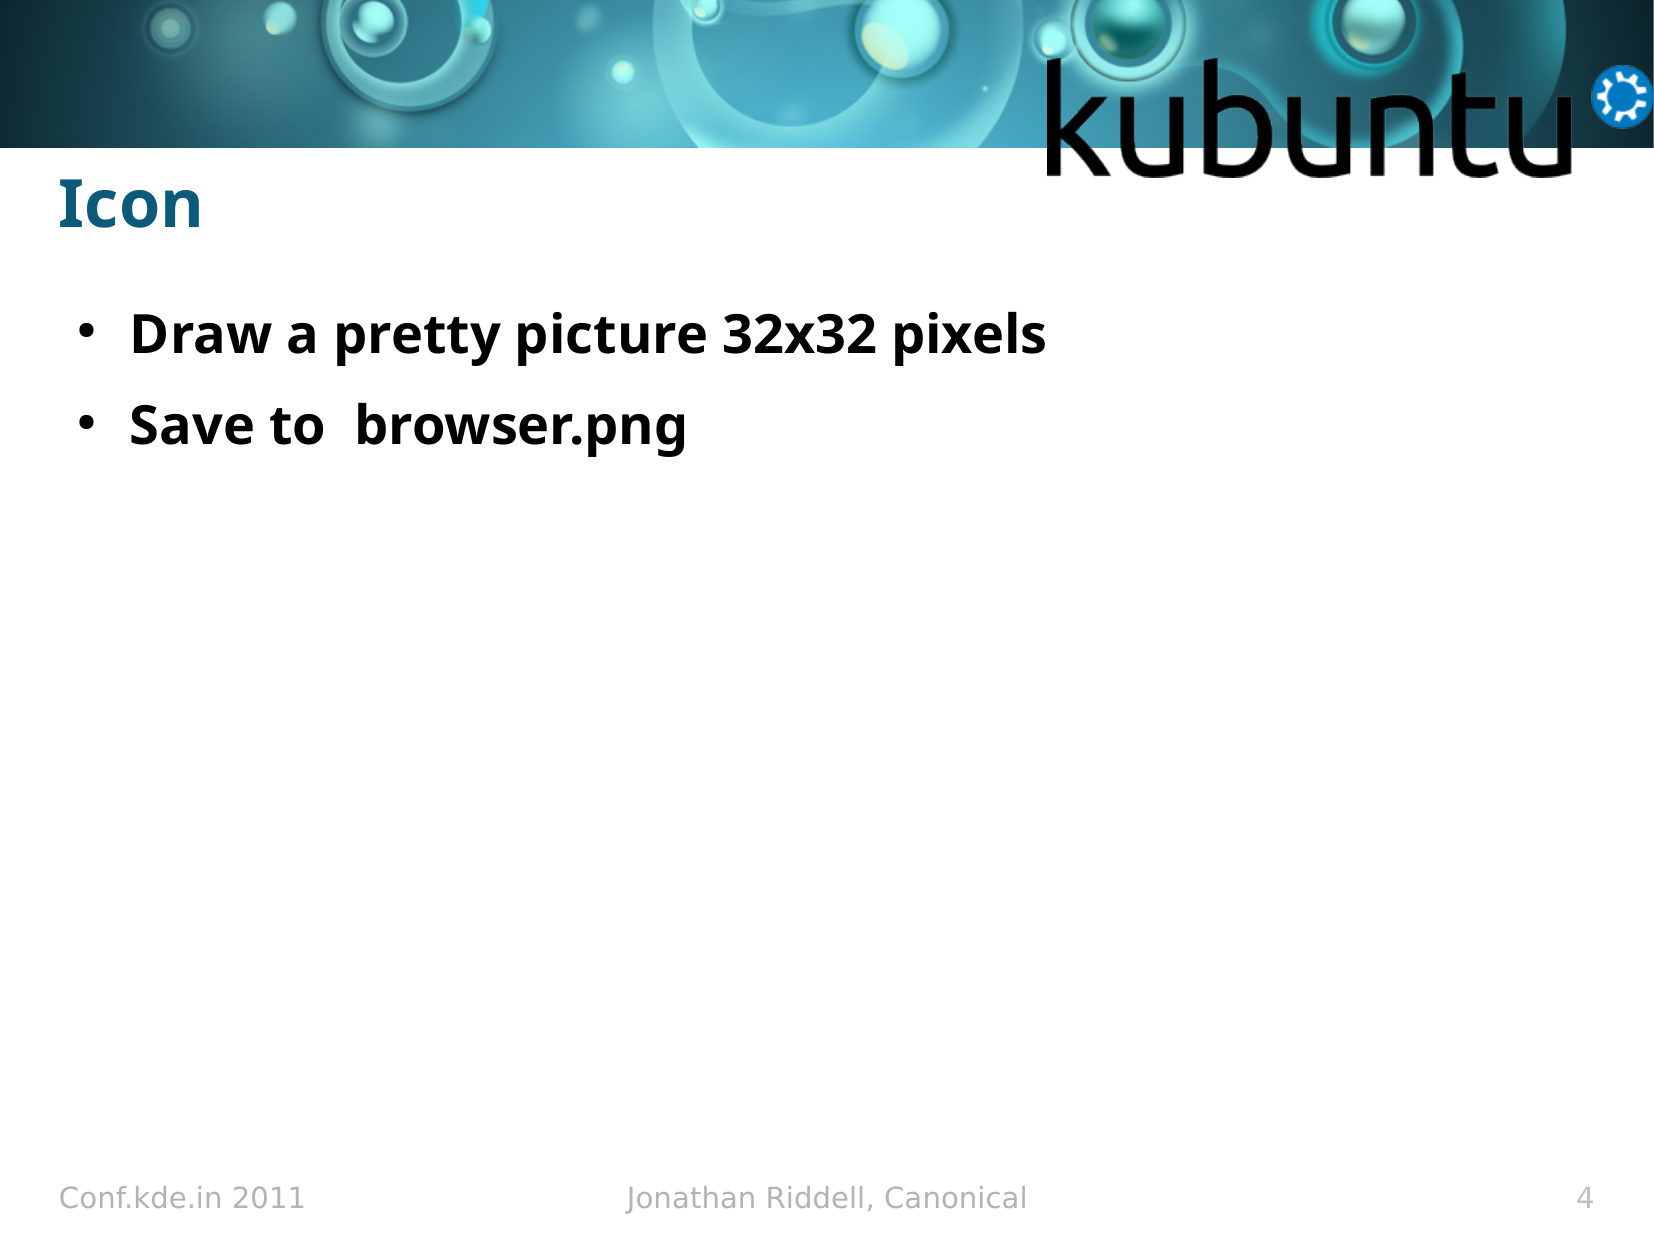

# Icon
Draw a pretty picture 32x32 pixels
Save to browser.png
Name
www.kde.org
4